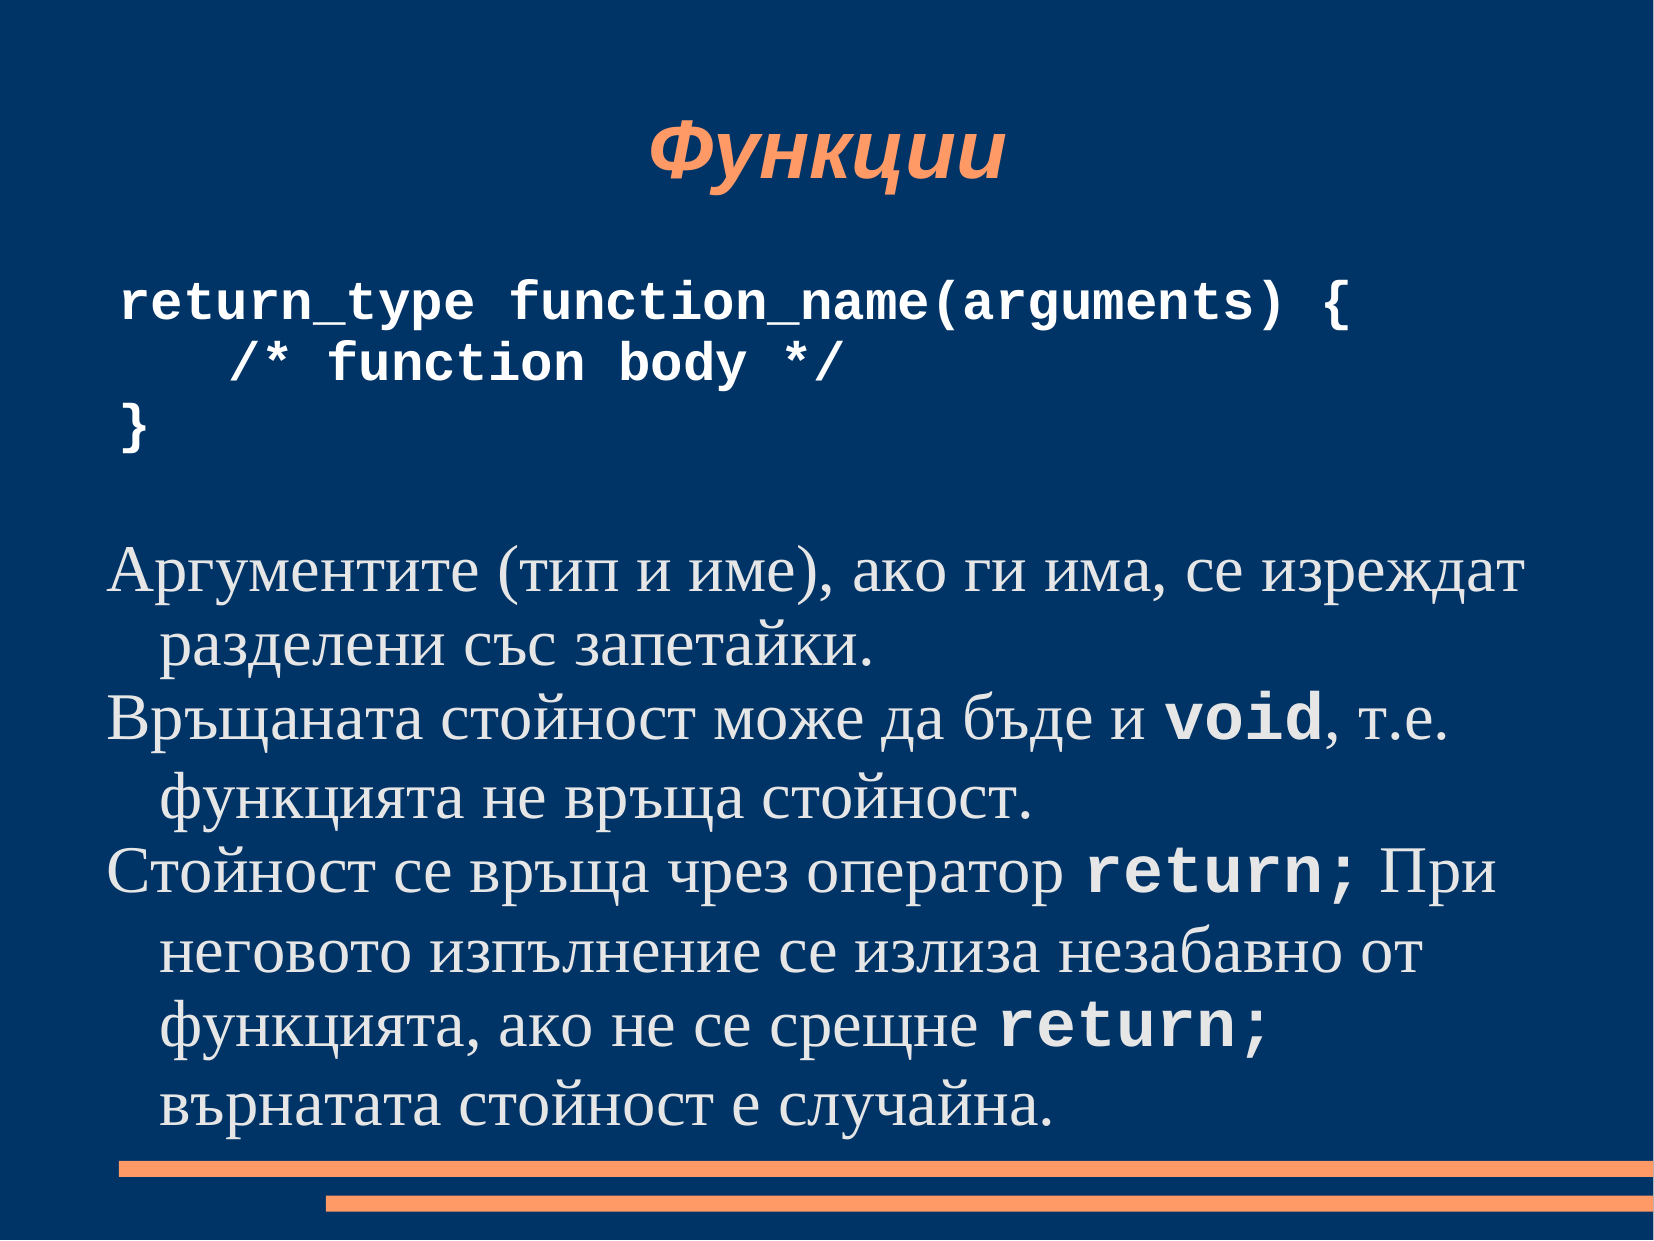

# Функции
return_type function_name(arguments) {
	/* function body */
}
Аргументите (тип и име), ако ги има, се изреждат разделени със запетайки.
Връщаната стойност може да бъде и void, т.е. функцията не връща стойност.
Стойност се връща чрез оператор return; При неговото изпълнение се излиза незабавно от функцията, ако не се срещне return; върнатата стойност е случайна.